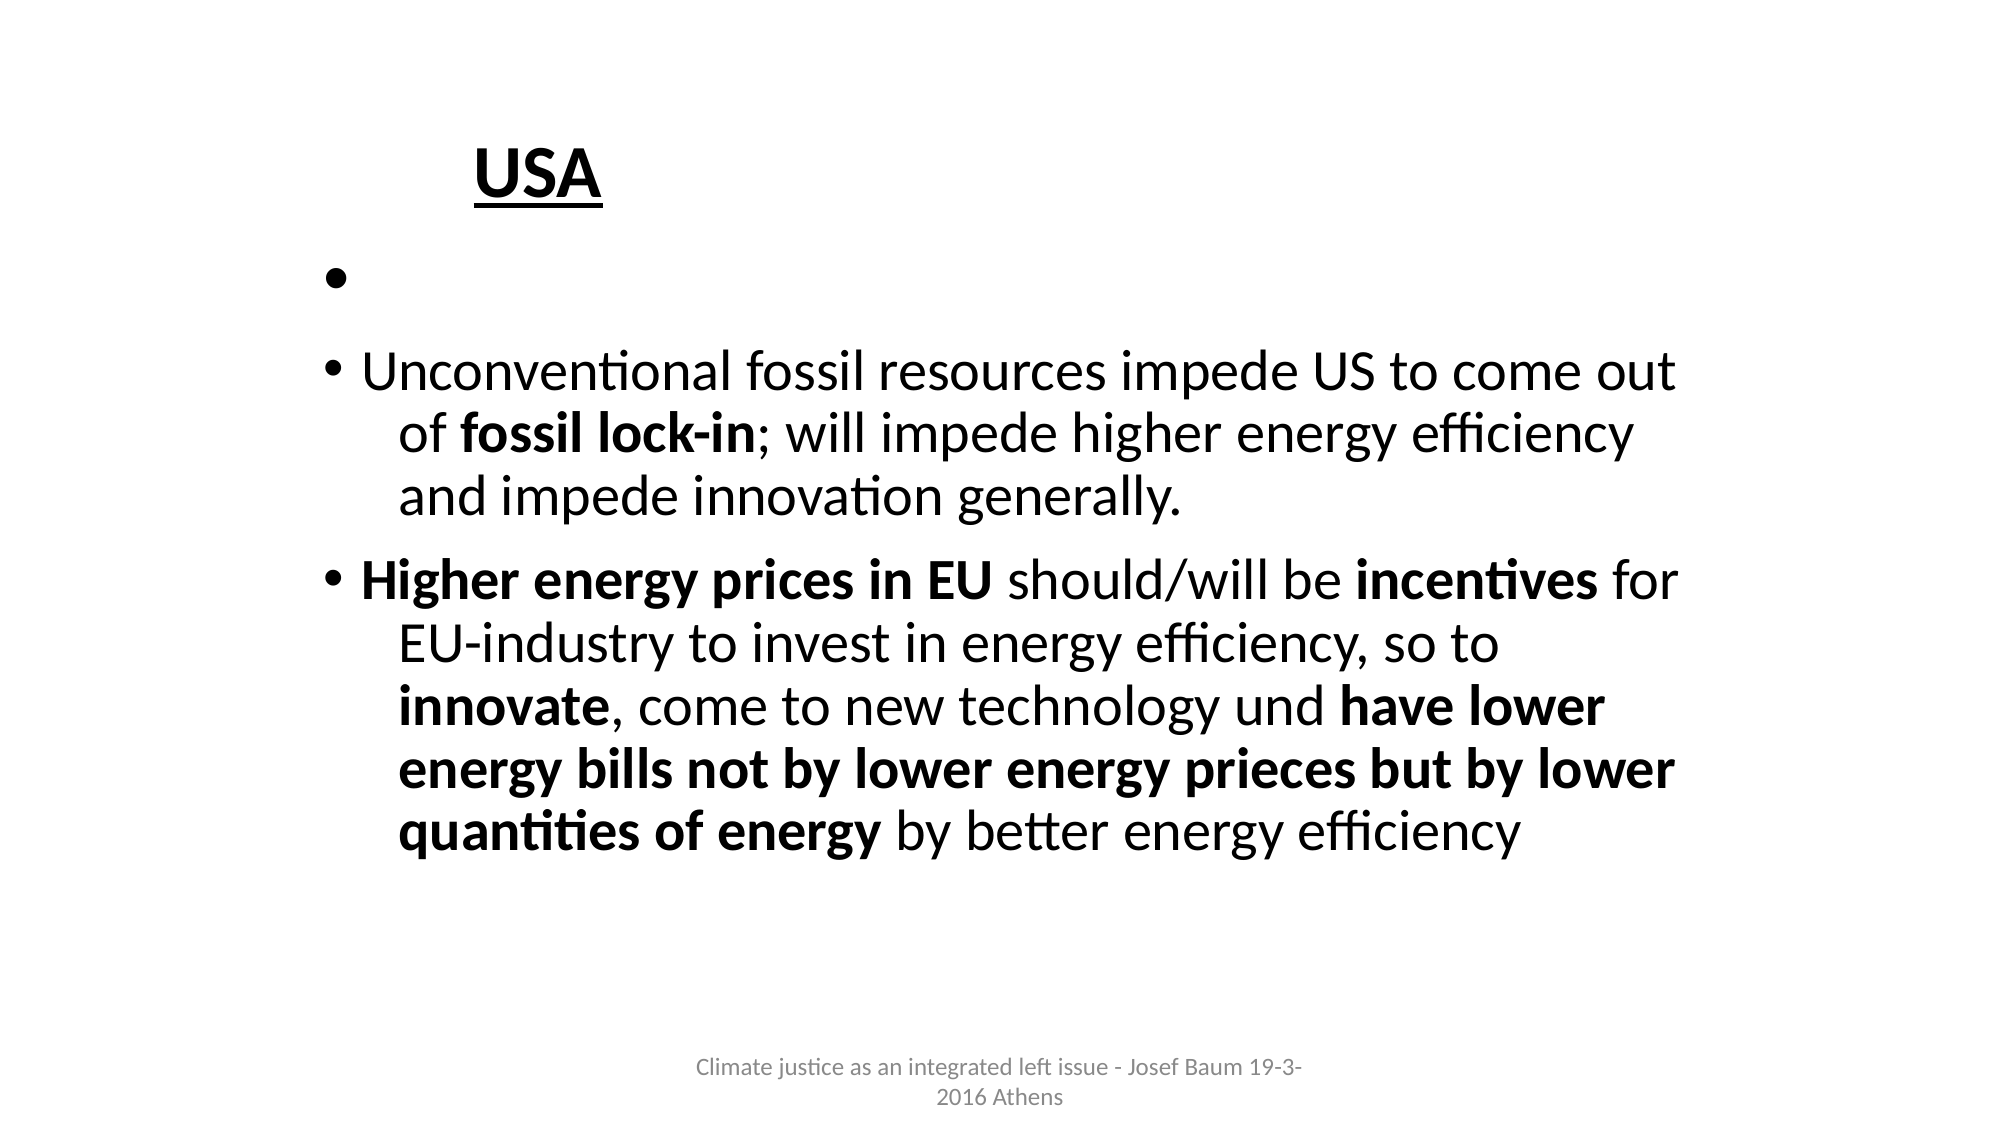

#
	USA
Unconventional fossil resources impede US to come out of fossil lock-in; will impede higher energy efficiency and impede innovation generally.
Higher energy prices in EU should/will be incentives for EU-industry to invest in energy efficiency, so to innovate, come to new technology und have lower energy bills not by lower energy prieces but by lower quantities of energy by better energy efficiency
Climate justice as an integrated left issue - Josef Baum 19-3-2016 Athens